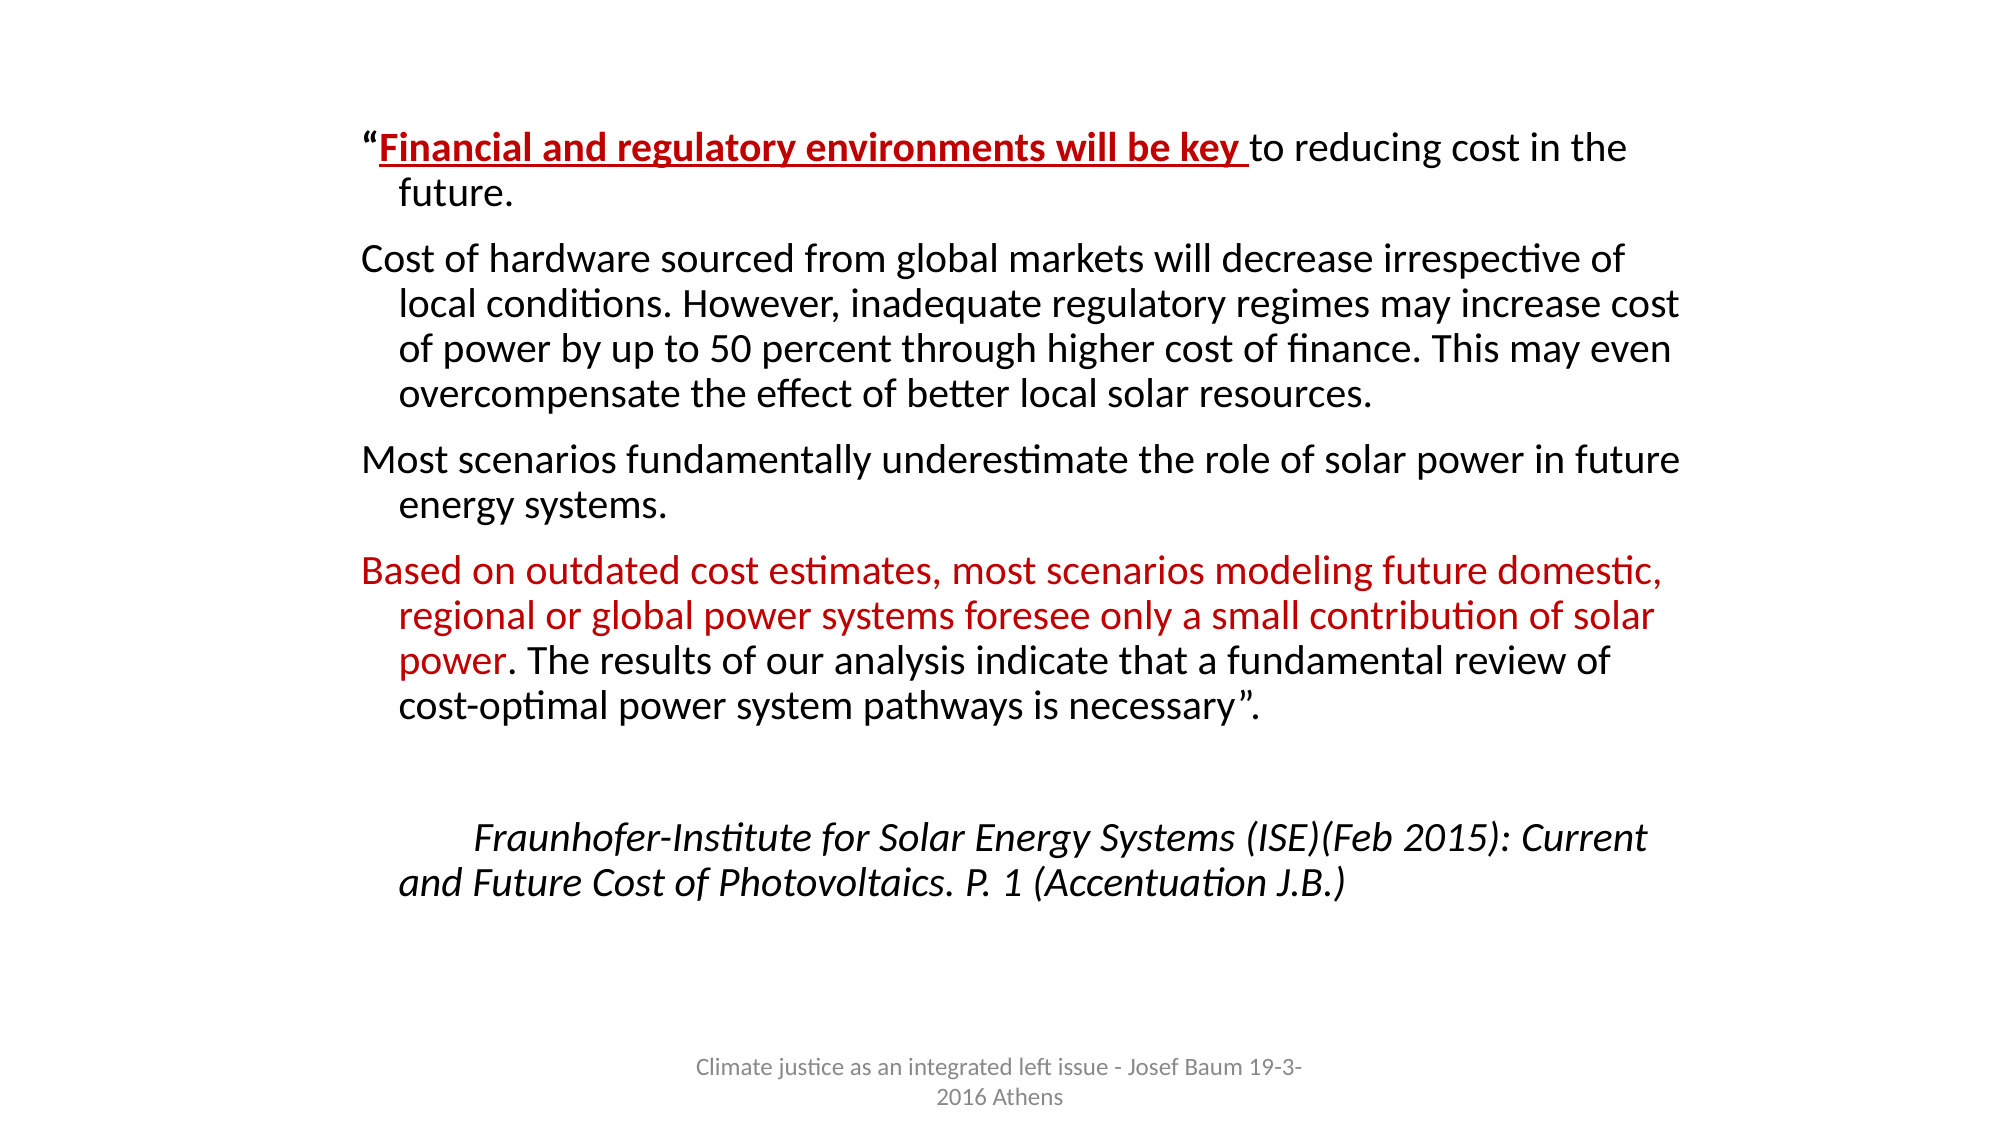

#
“Financial and regulatory environments will be key to reducing cost in the future.
Cost of hardware sourced from global markets will decrease irrespective of local conditions. However, inadequate regulatory regimes may increase cost of power by up to 50 percent through higher cost of finance. This may even overcompensate the effect of better local solar resources.
Most scenarios fundamentally underestimate the role of solar power in future energy systems.
Based on outdated cost estimates, most scenarios modeling future domestic, regional or global power systems foresee only a small contribution of solar power. The results of our analysis indicate that a fundamental review of cost-optimal power system pathways is necessary”.
	Fraunhofer-Institute for Solar Energy Systems (ISE)(Feb 2015): Current and Future Cost of Photovoltaics. P. 1 (Accentuation J.B.)
Climate justice as an integrated left issue - Josef Baum 19-3-2016 Athens